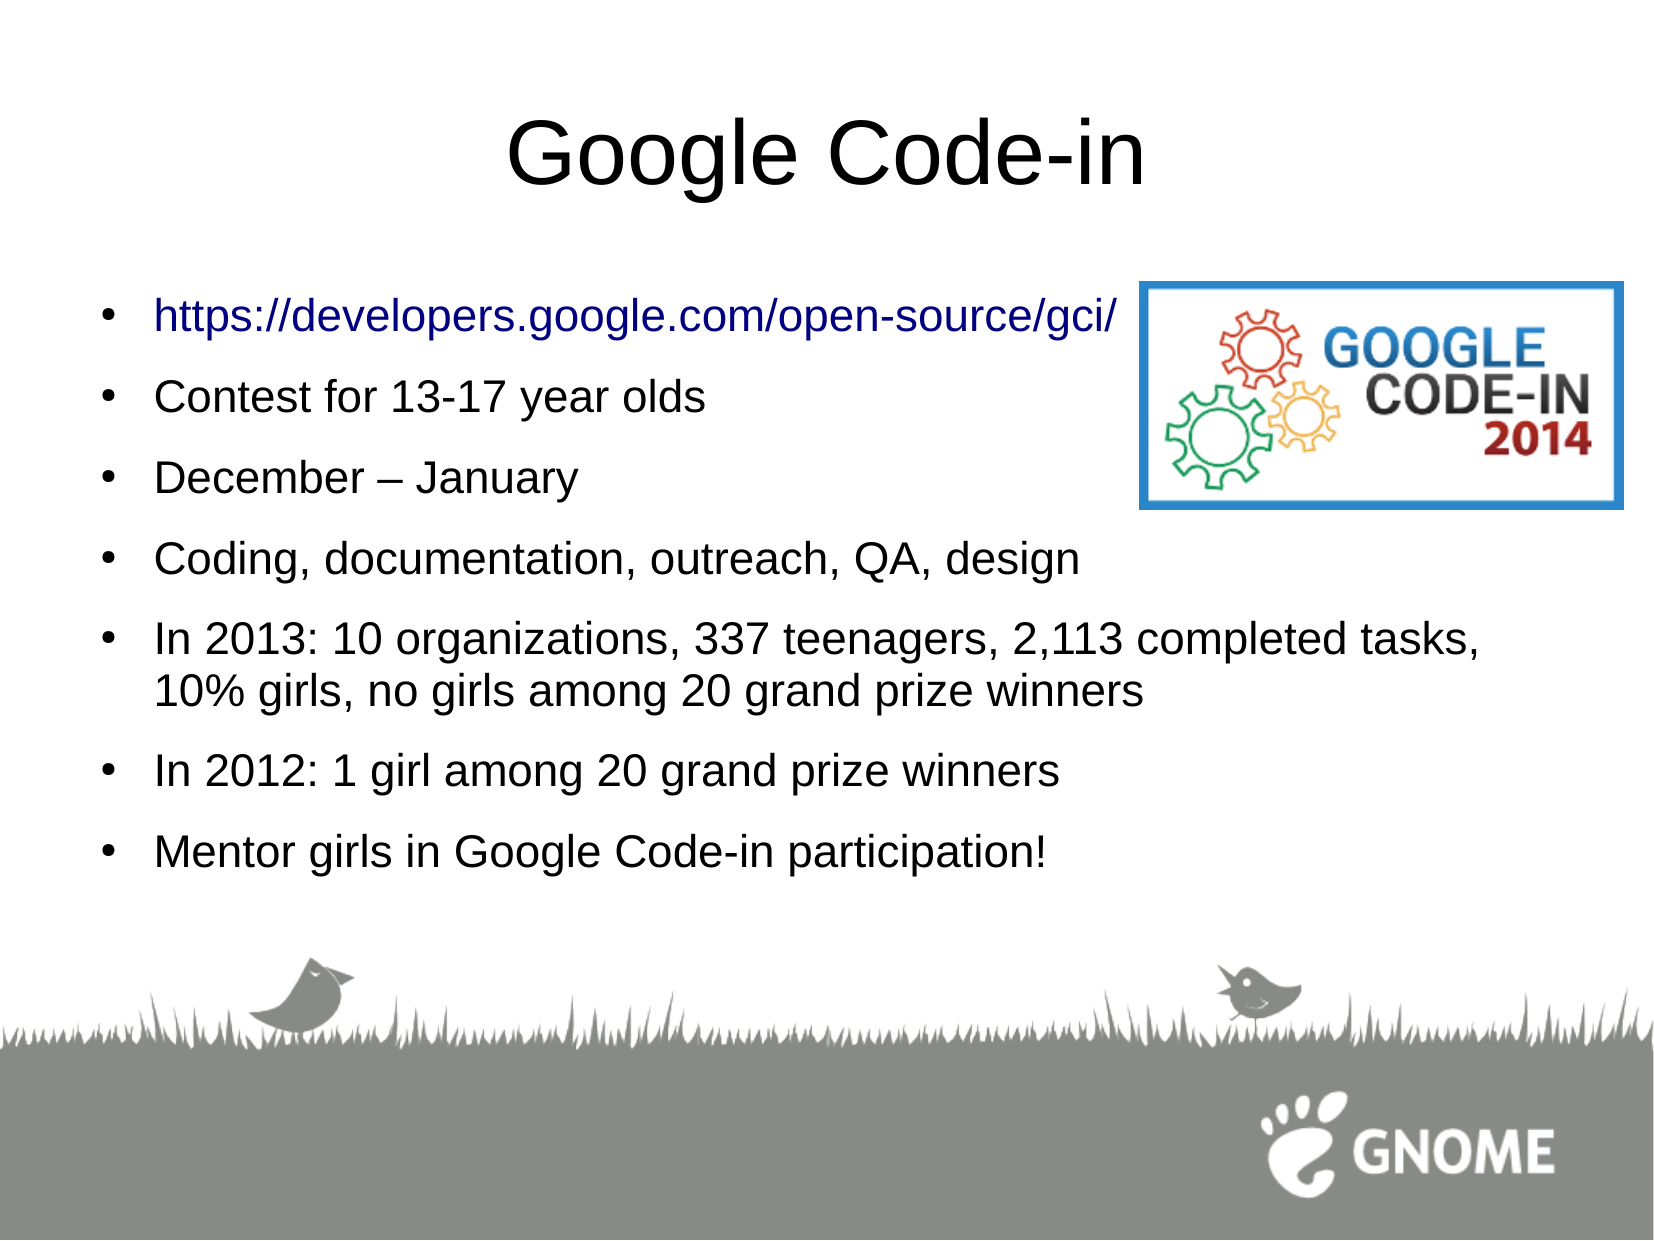

# Google Code-in
https://developers.google.com/open-source/gci/
Contest for 13-17 year olds
December – January
Coding, documentation, outreach, QA, design
In 2013: 10 organizations, 337 teenagers, 2,113 completed tasks, 10% girls, no girls among 20 grand prize winners
In 2012: 1 girl among 20 grand prize winners
Mentor girls in Google Code-in participation!